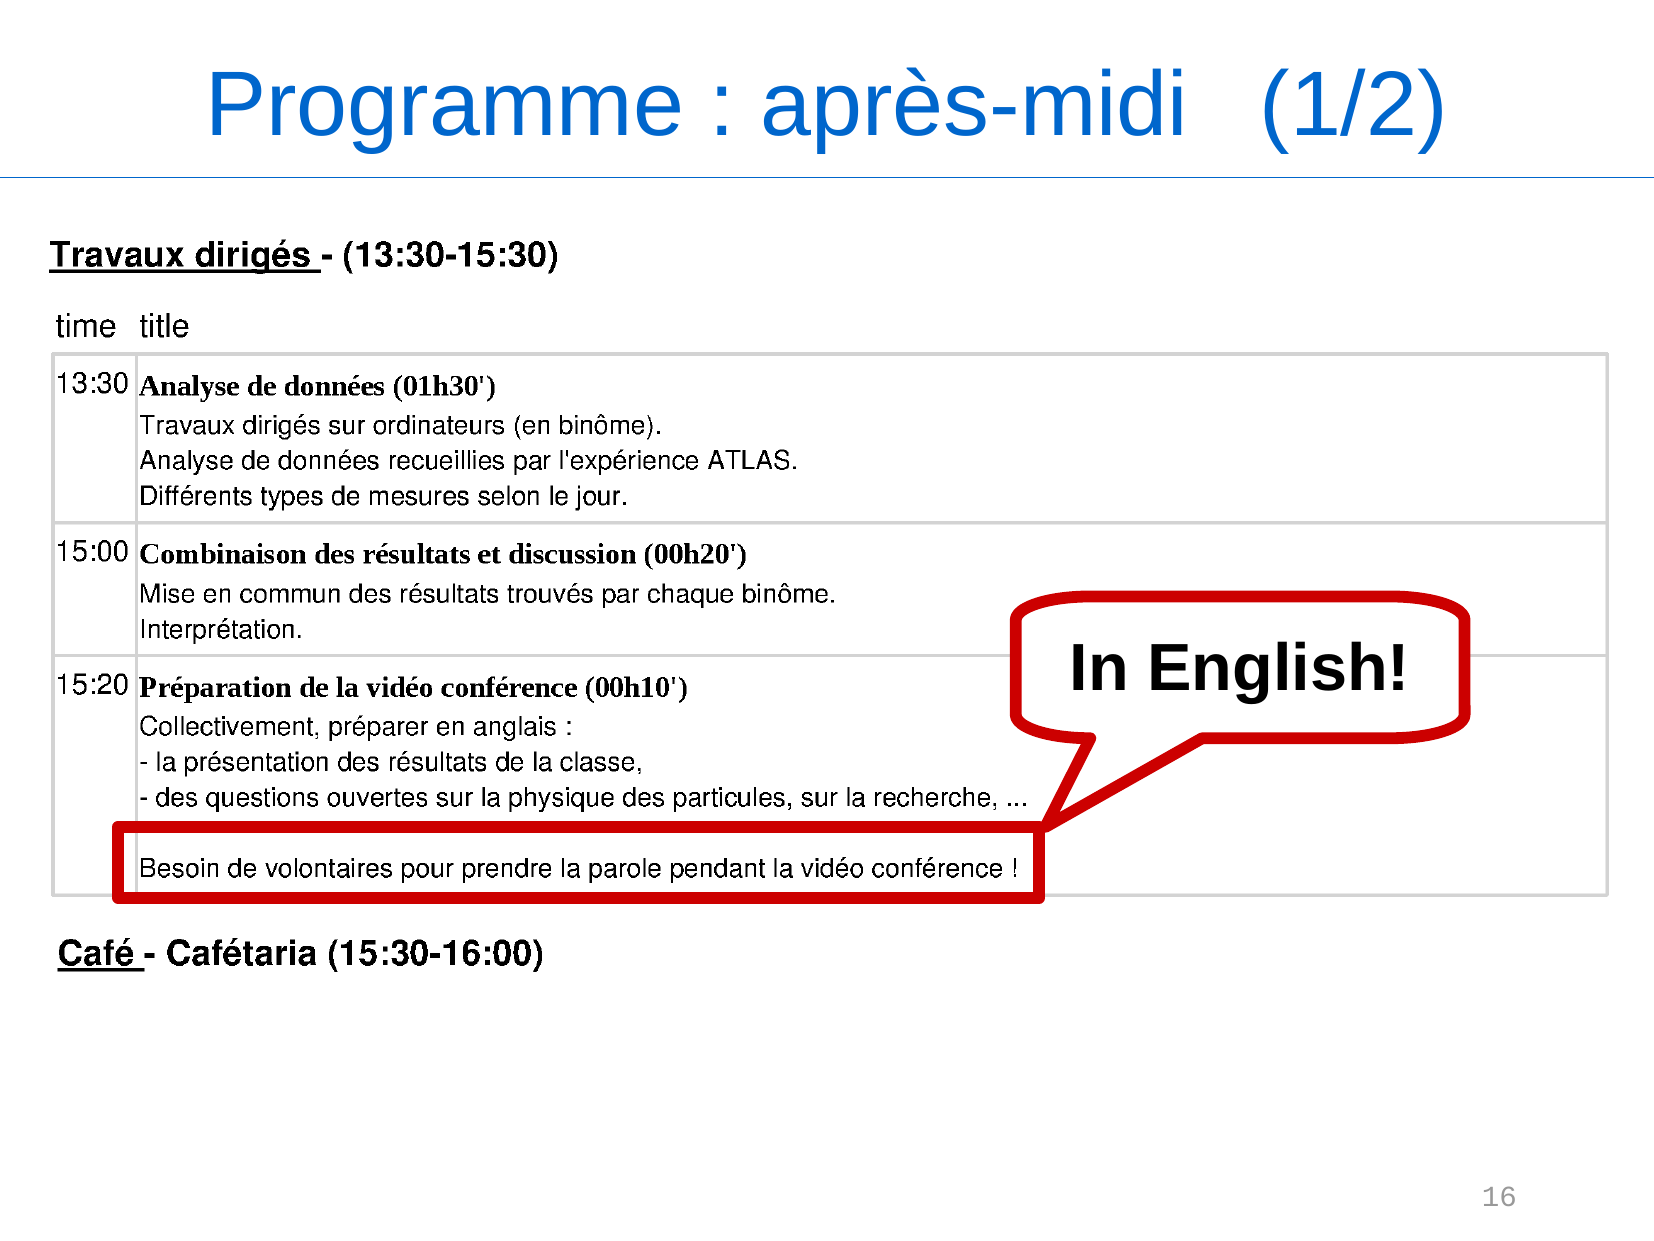

# Programme : après-midi	(1/2)
In English!
16